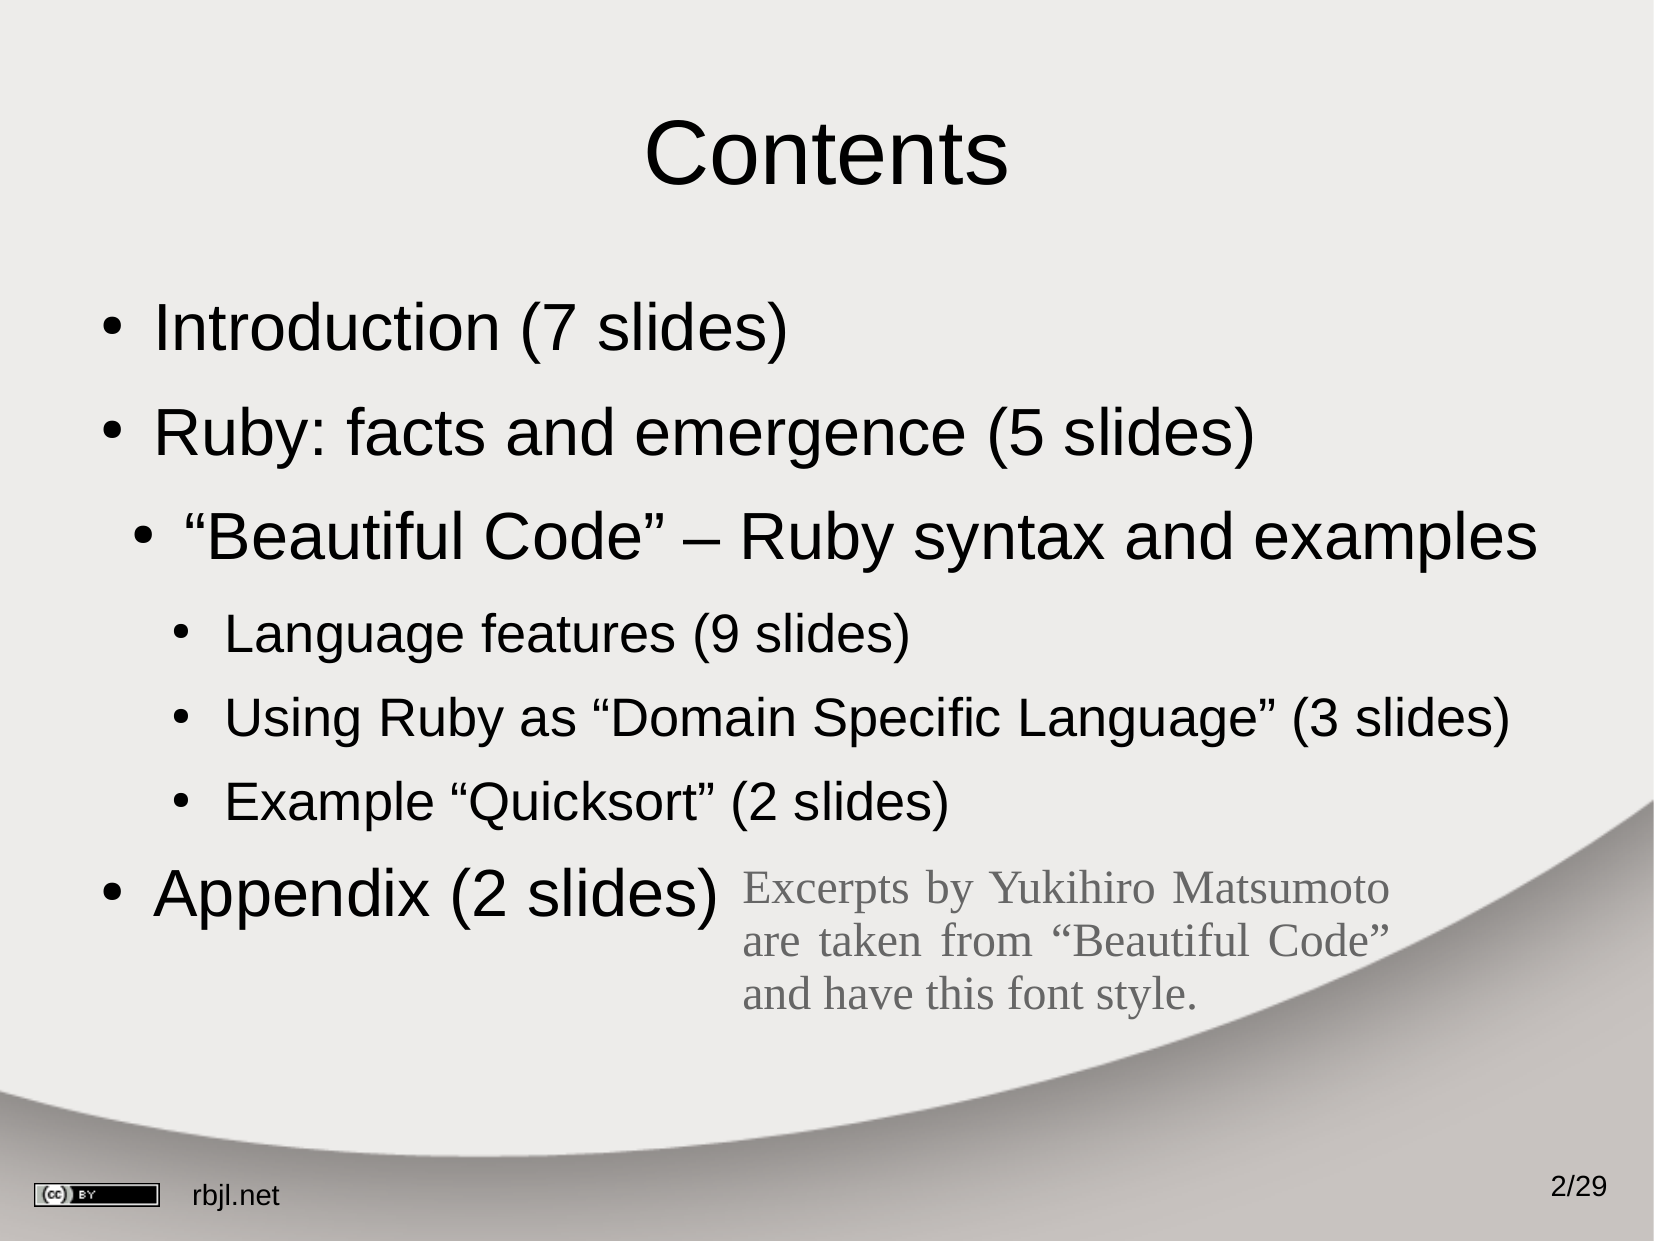

# Contents
Introduction (7 slides)
Ruby: facts and emergence (5 slides)
“Beautiful Code” – Ruby syntax and examples
Language features (9 slides)
Using Ruby as “Domain Specific Language” (3 slides)
Example “Quicksort” (2 slides)
Appendix (2 slides)
Excerpts by Yukihiro Matsumoto are taken from “Beautiful Code” and have this font style.
2